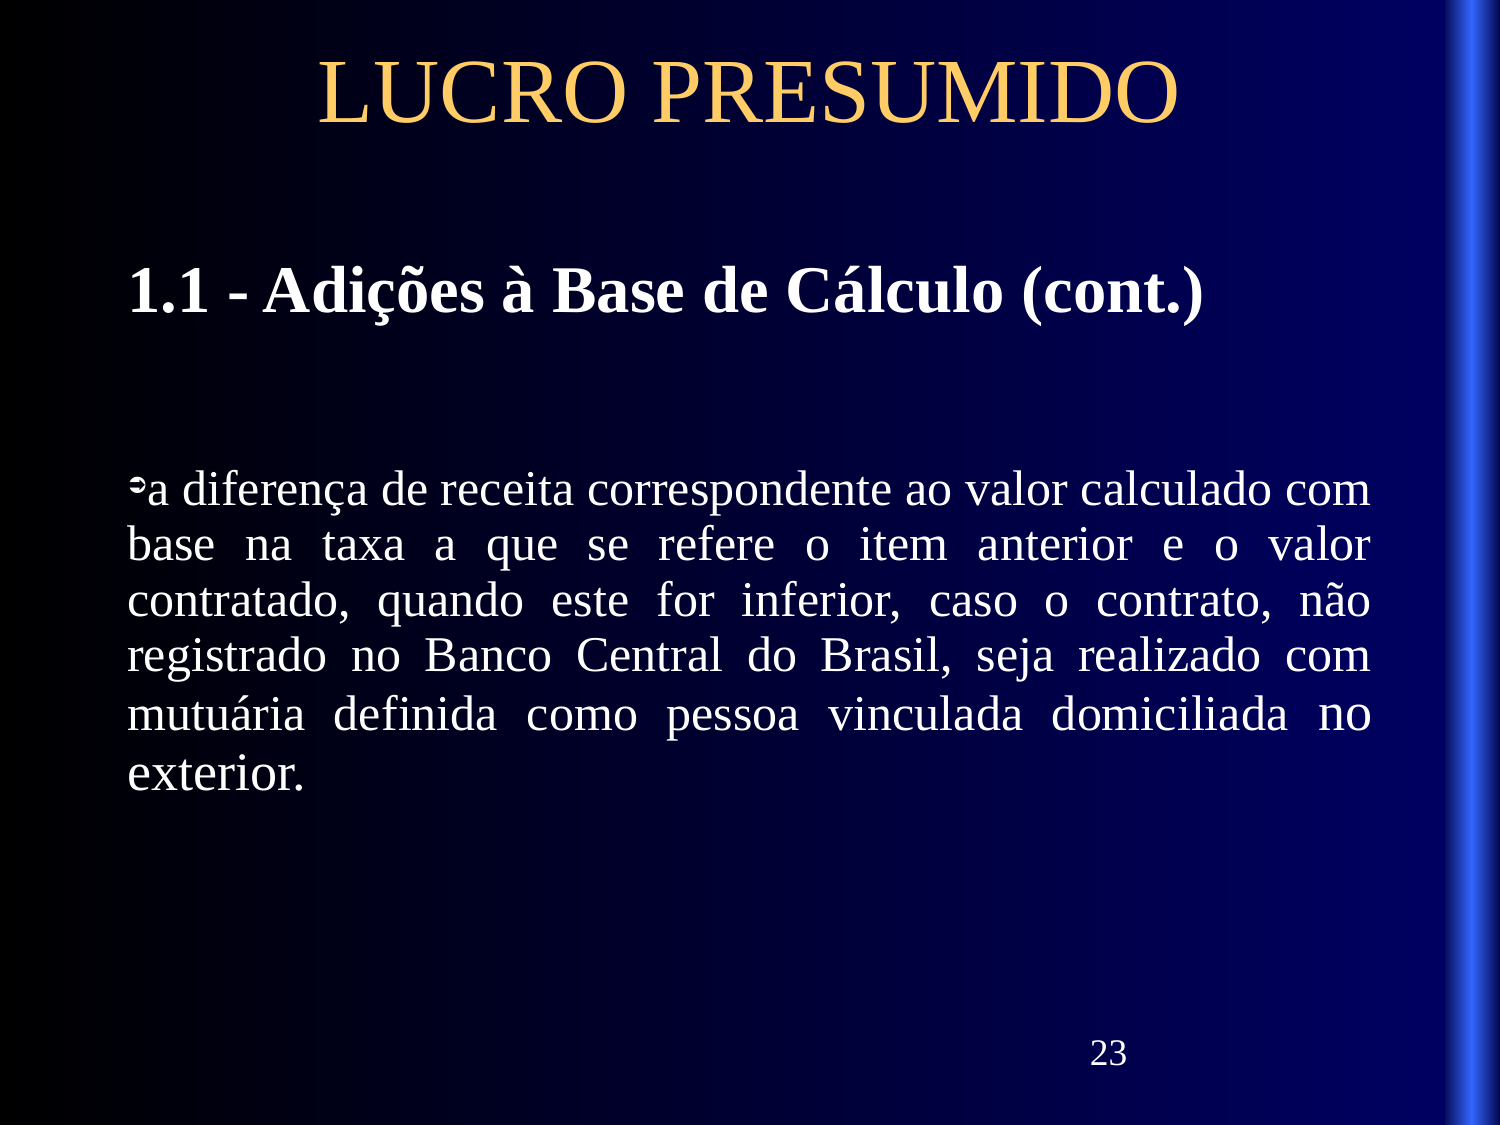

# LUCRO PRESUMIDO
1.1 - Adições à Base de Cálculo (cont.)
a diferença de receita correspondente ao valor calculado com base na taxa a que se refere o item anterior e o valor contratado, quando este for inferior, caso o contrato, não registrado no Banco Central do Brasil, seja realizado com mutuária definida como pessoa vinculada domiciliada no exterior.